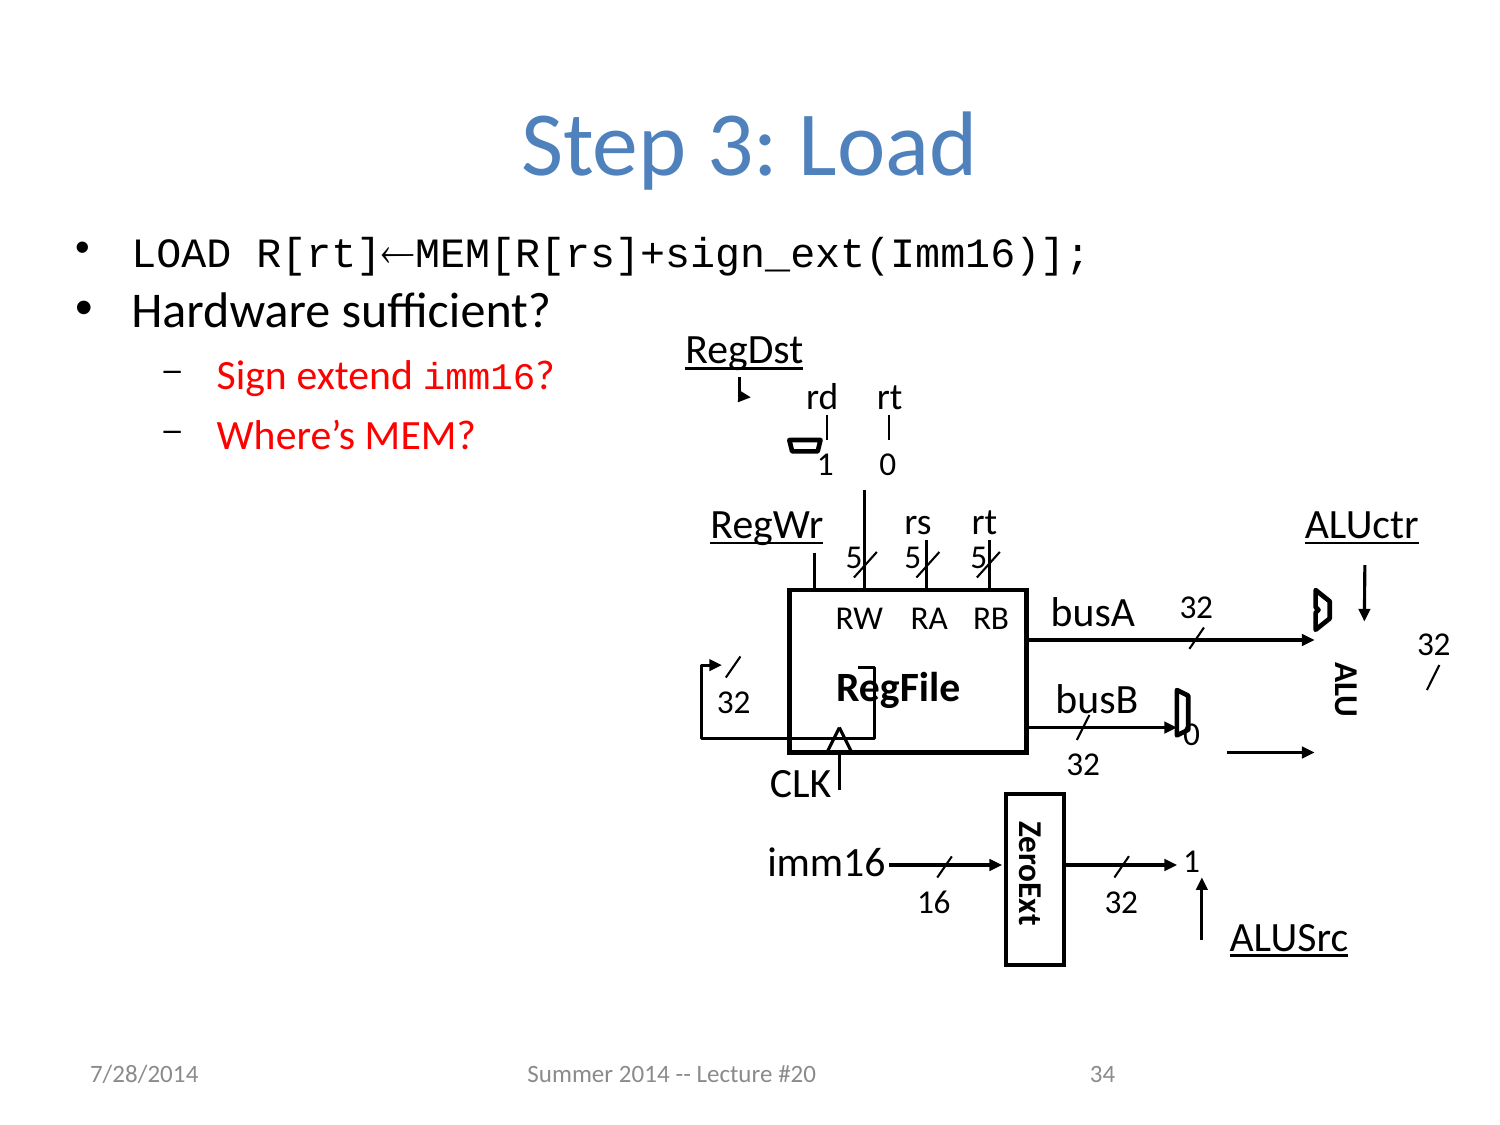

# Step 3: Load
LOAD R[rt]MEM[R[rs]+sign_ext(Imm16)];
Hardware sufficient?
Sign extend imm16?
Where’s MEM?
RegDst
rd
rt
1
0
RegWr
rs
rt
ALUctr
5
5
5
busA
32
RW
RA
RB
ALU
32
RegFile
busB
32
0
32
CLK
imm16
1
ZeroExt
16
32
ALUSrc
7/28/2014
Summer 2014 -- Lecture #20